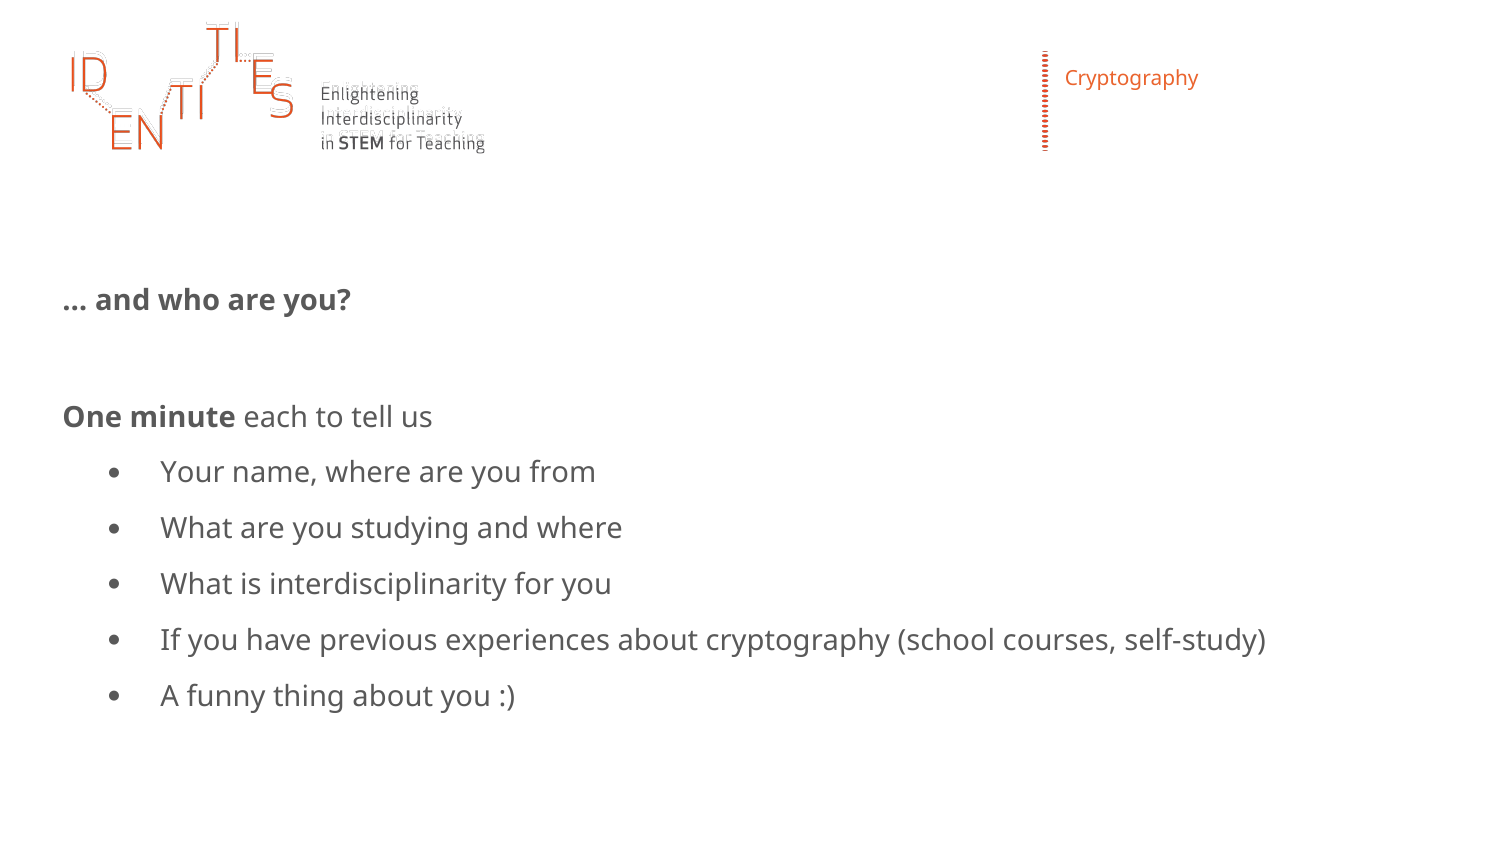

Cryptography
… and who are you?
One minute each to tell us
Your name, where are you from
What are you studying and where
What is interdisciplinarity for you
If you have previous experiences about cryptography (school courses, self-study)
A funny thing about you :)